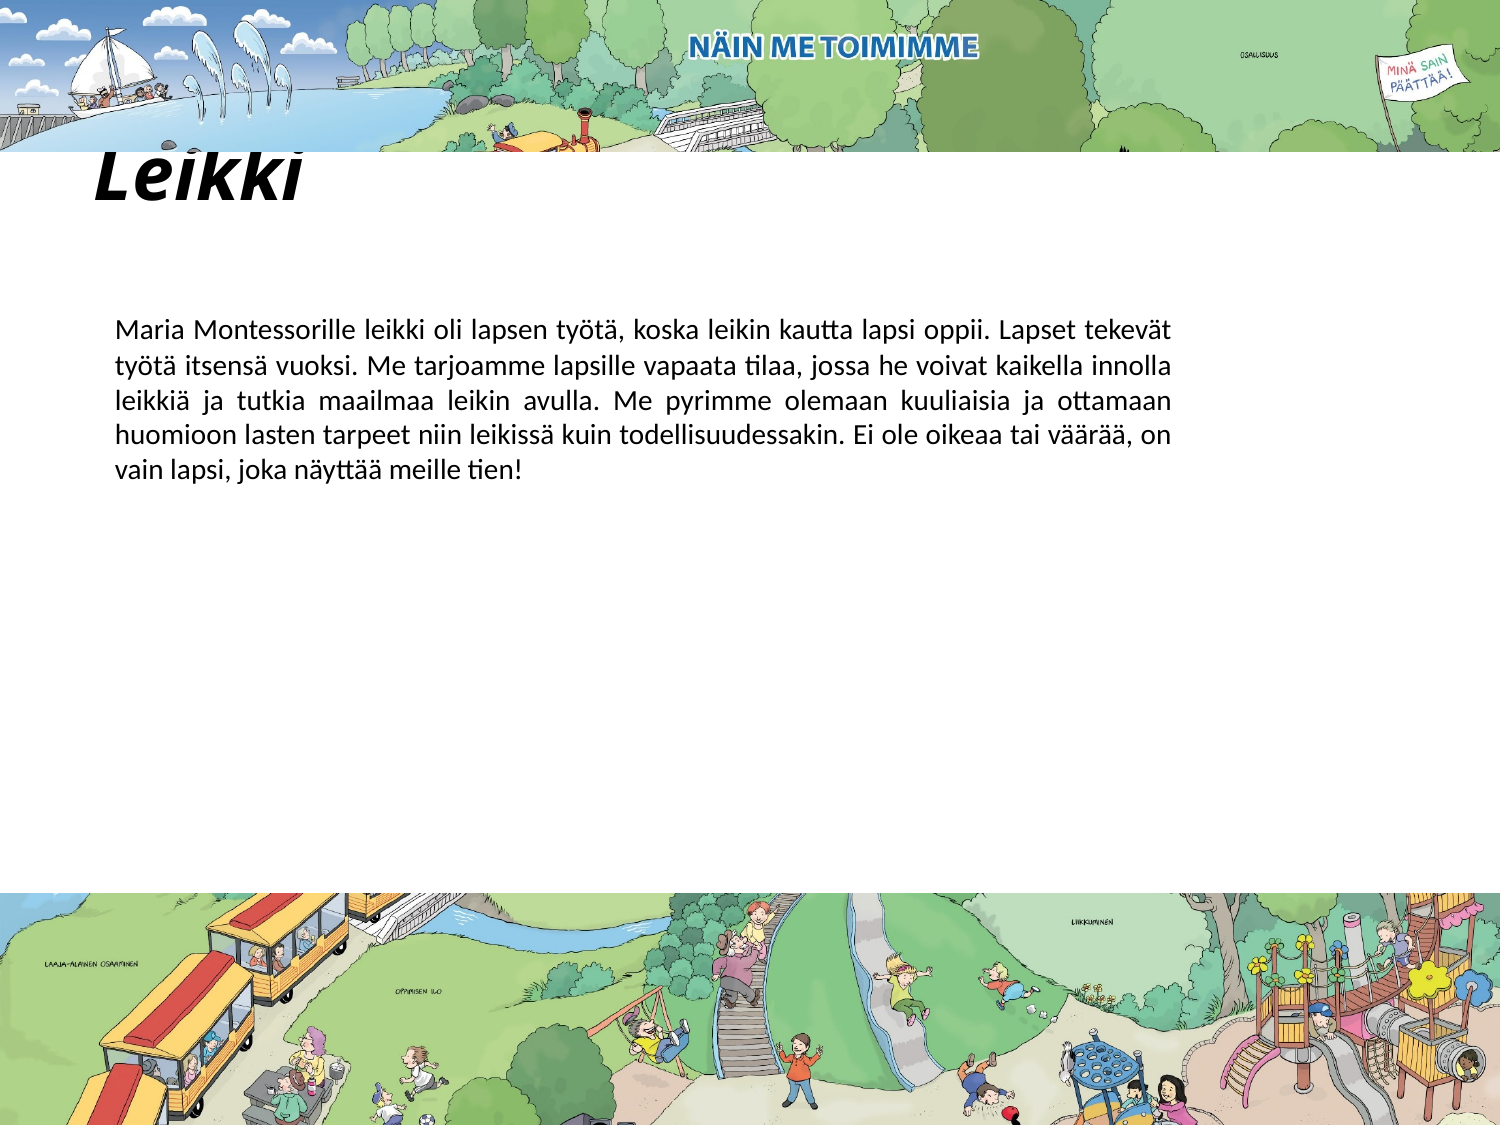

Leikki
Maria Montessorille leikki oli lapsen työtä, koska leikin kautta lapsi oppii. Lapset tekevät työtä itsensä vuoksi. Me tarjoamme lapsille vapaata tilaa, jossa he voivat kaikella innolla leikkiä ja tutkia maailmaa leikin avulla. Me pyrimme olemaan kuuliaisia ja ottamaan huomioon lasten tarpeet niin leikissä kuin todellisuudessakin. Ei ole oikeaa tai väärää, on vain lapsi, joka näyttää meille tien!